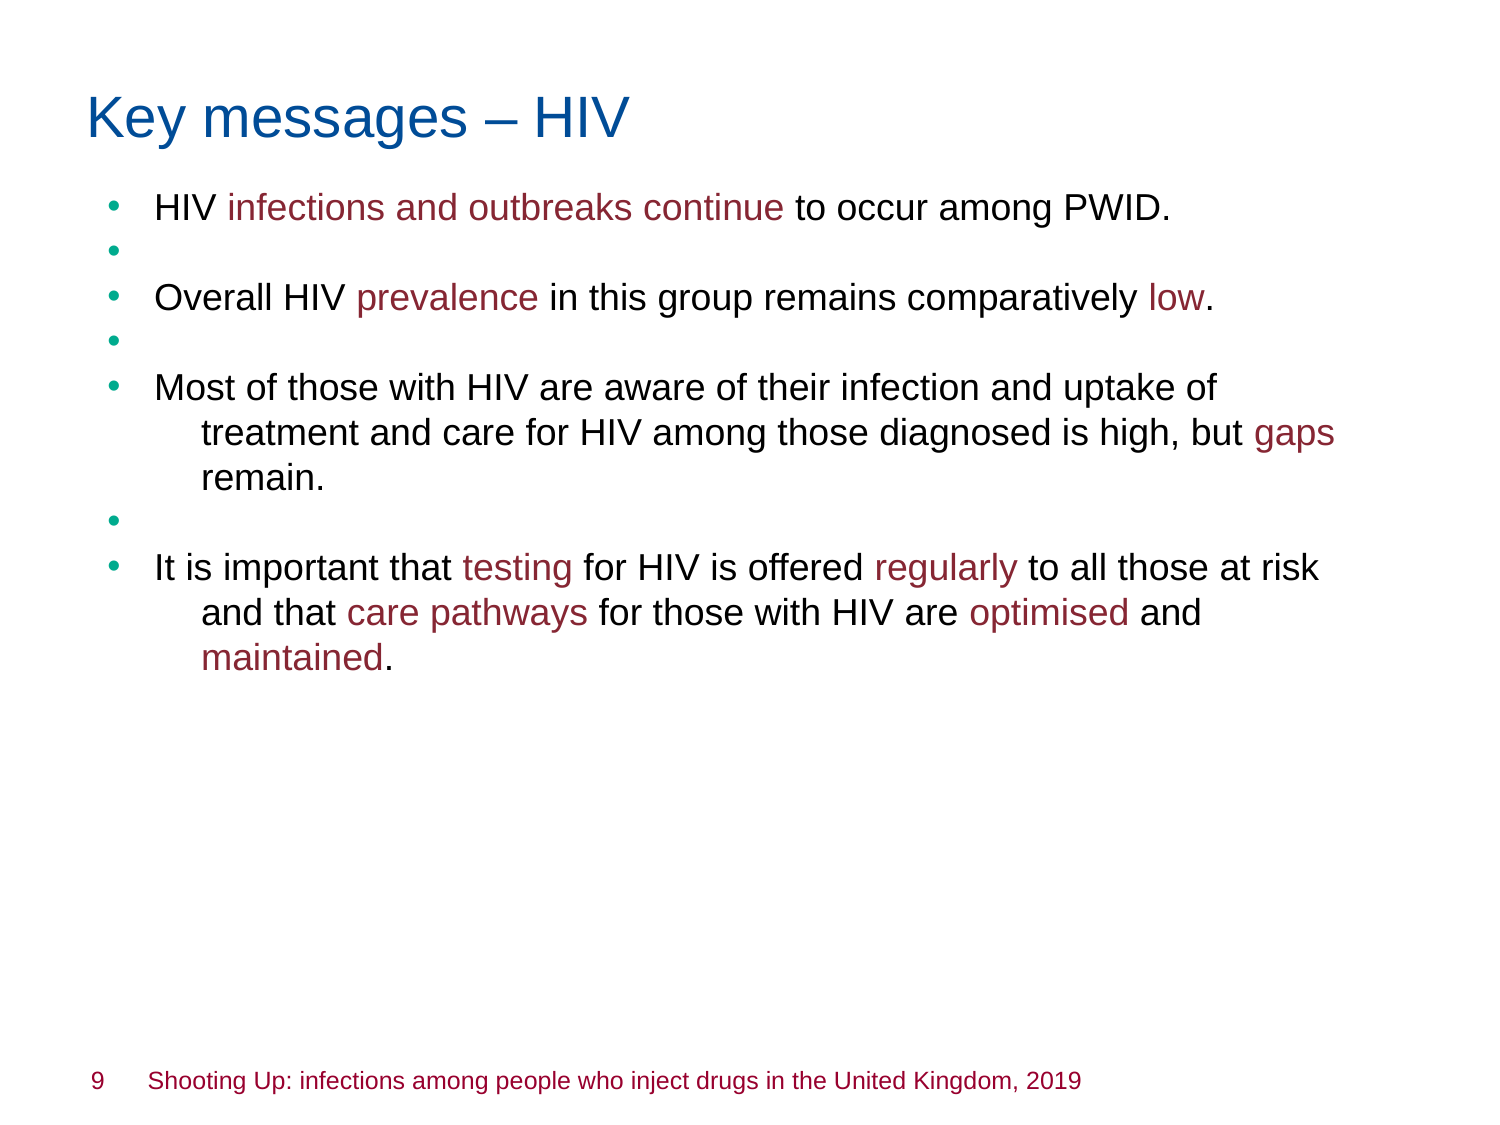

Key messages – HIV
HIV infections and outbreaks continue to occur among PWID.
Overall HIV prevalence in this group remains comparatively low.
Most of those with HIV are aware of their infection and uptake of treatment and care for HIV among those diagnosed is high, but gaps remain.
It is important that testing for HIV is offered regularly to all those at risk and that care pathways for those with HIV are optimised and maintained.
Shooting Up: infections among people who inject drugs in the United Kingdom, 2019